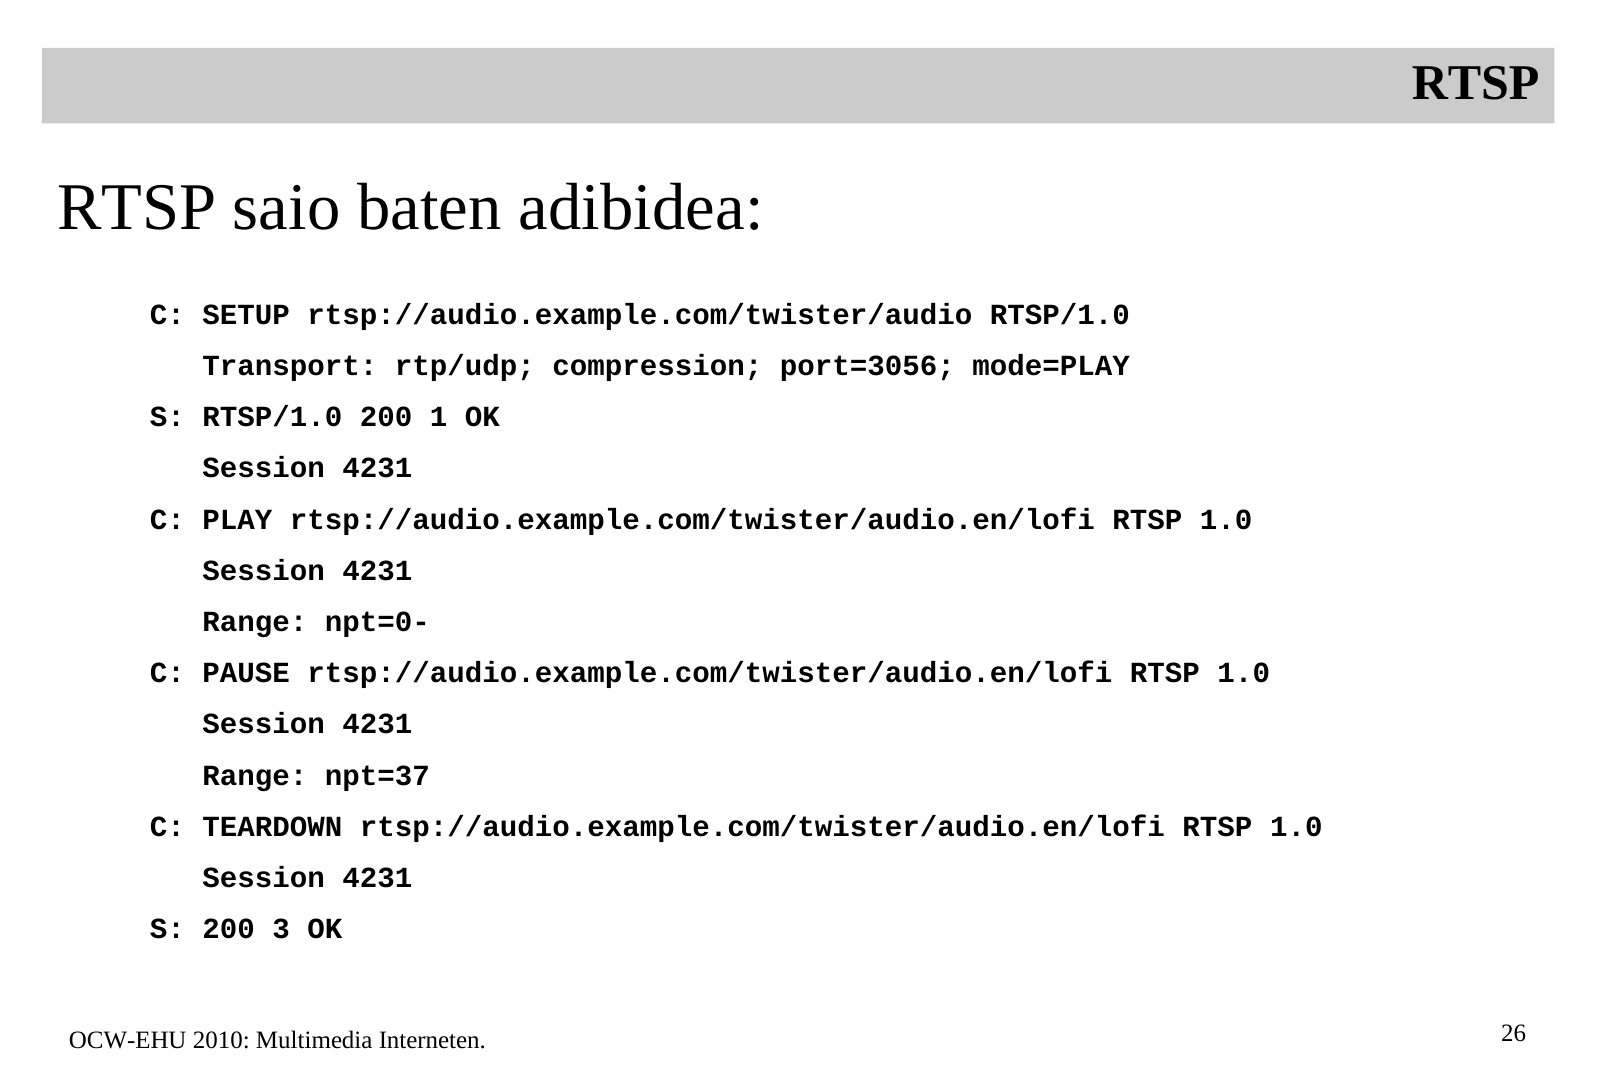

# RTSP
RTSP saio baten adibidea:
Iturria: J. Kurose, K.W.. Ross, ‘Computer Networking’
C: SETUP rtsp://audio.example.com/twister/audio RTSP/1.0
 Transport: rtp/udp; compression; port=3056; mode=PLAY
S: RTSP/1.0 200 1 OK
 Session 4231
C: PLAY rtsp://audio.example.com/twister/audio.en/lofi RTSP 1.0
 Session 4231
 Range: npt=0-
C: PAUSE rtsp://audio.example.com/twister/audio.en/lofi RTSP 1.0
 Session 4231
 Range: npt=37
C: TEARDOWN rtsp://audio.example.com/twister/audio.en/lofi RTSP 1.0
 Session 4231
S: 200 3 OK
26